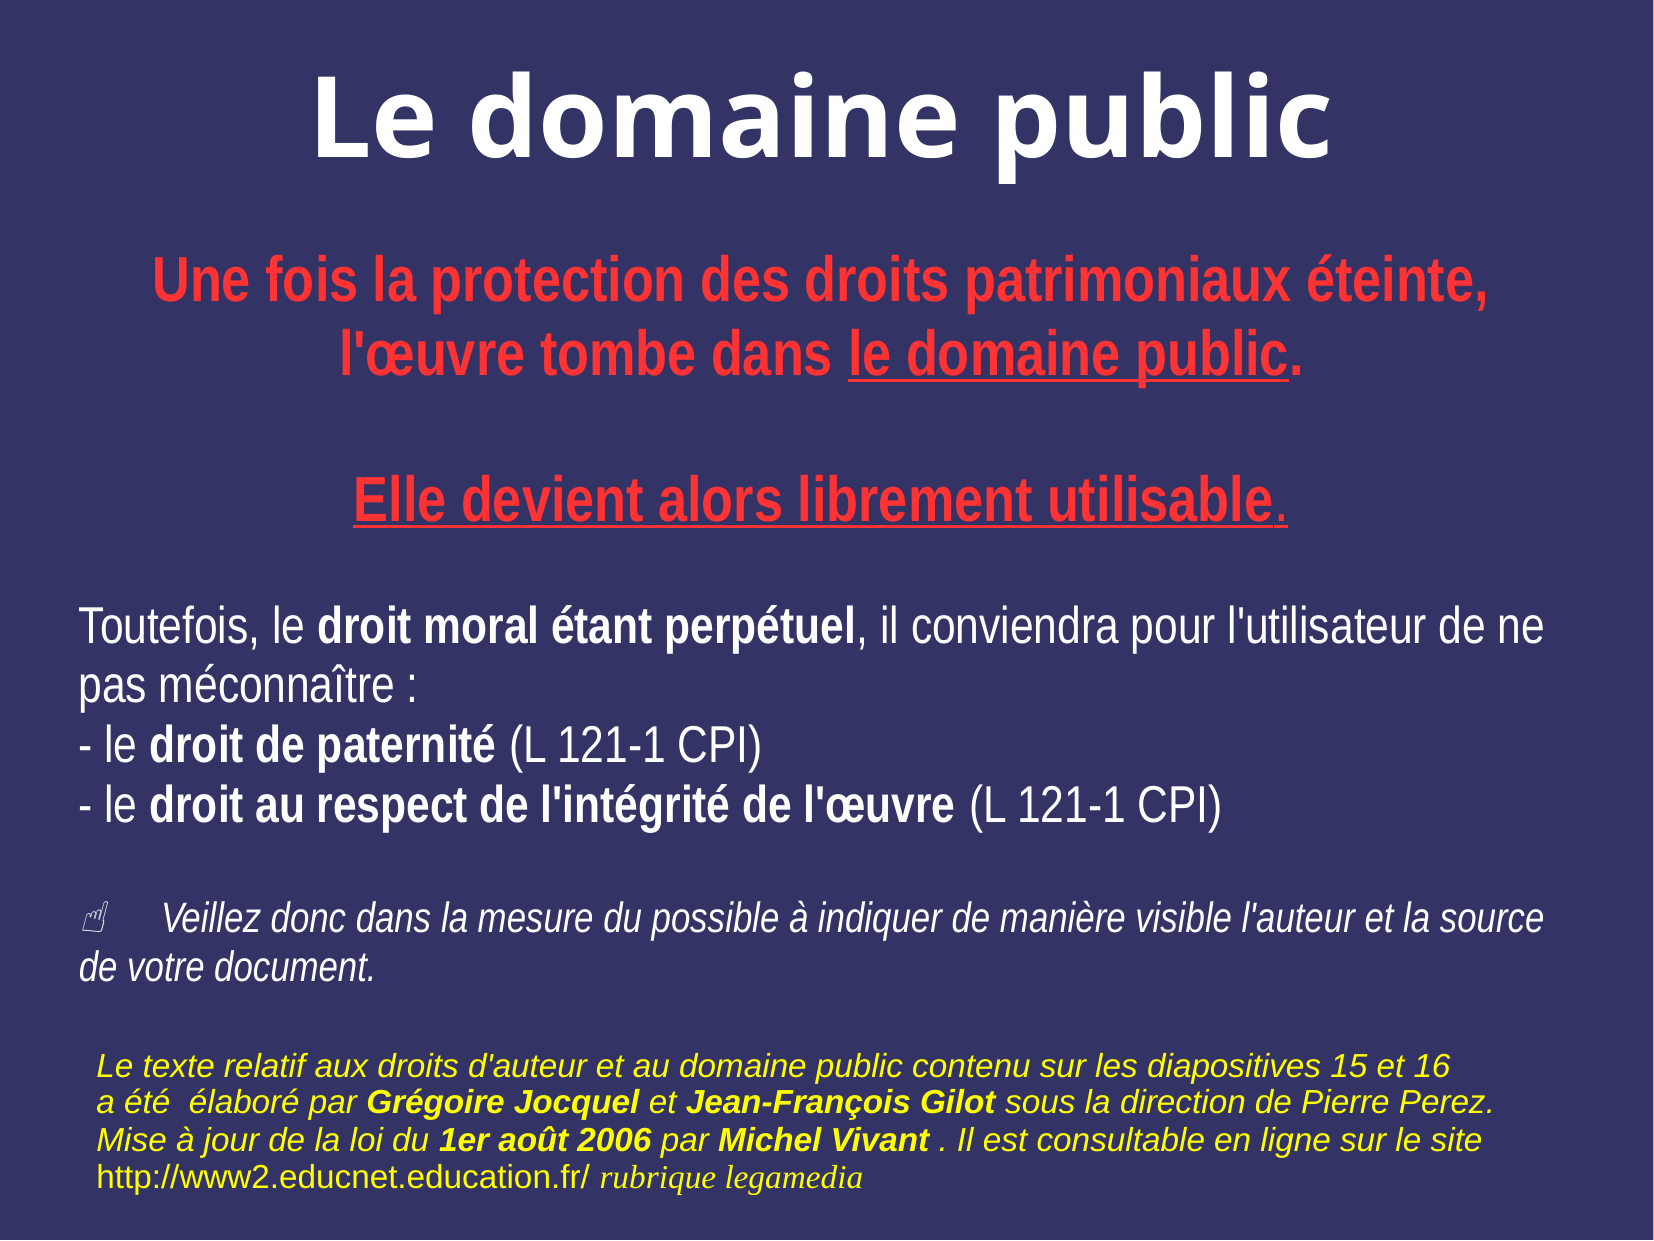

# Le domaine public
Le texte relatif aux droits d'auteur et au domaine public contenu sur les diapositives 15 et 16
a été élaboré par Grégoire Jocquel et Jean-François Gilot sous la direction de Pierre Perez.
Mise à jour de la loi du 1er août 2006 par Michel Vivant . Il est consultable en ligne sur le site
http://www2.educnet.education.fr/ rubrique legamedia